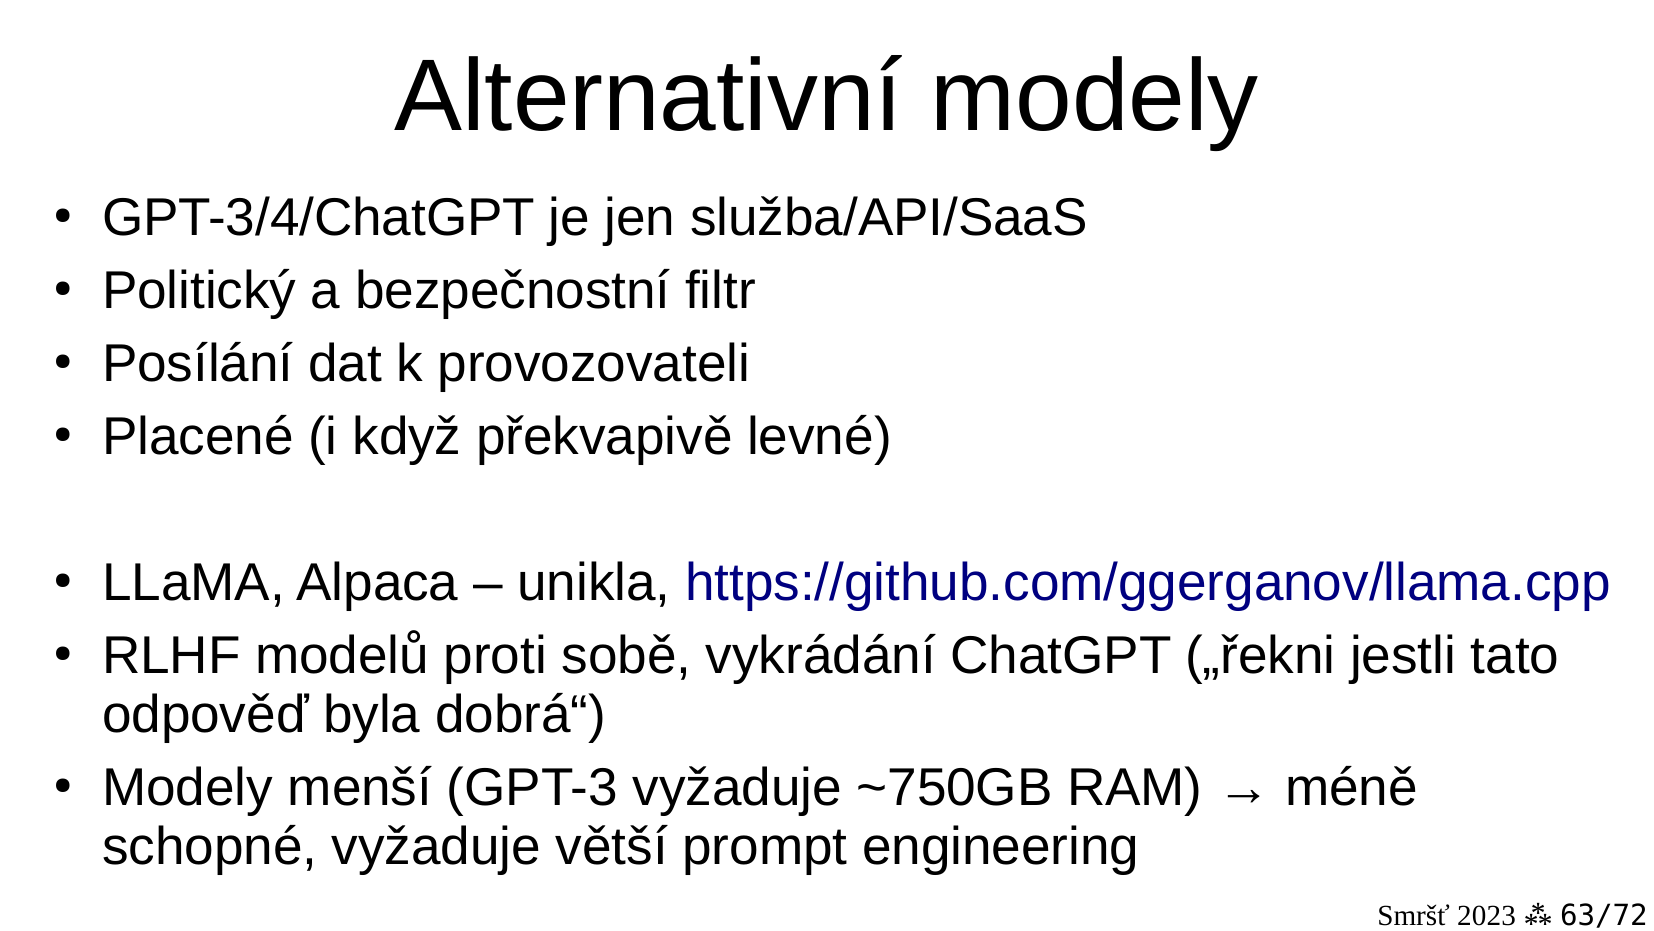

# Alternativní modely
GPT-3/4/ChatGPT je jen služba/API/SaaS
Politický a bezpečnostní filtr
Posílání dat k provozovateli
Placené (i když překvapivě levné)
LLaMA, Alpaca – unikla, https://github.com/ggerganov/llama.cpp
RLHF modelů proti sobě, vykrádání ChatGPT („řekni jestli tato odpověď byla dobrá“)
Modely menší (GPT-3 vyžaduje ~750GB RAM) → méně schopné, vyžaduje větší prompt engineering
63